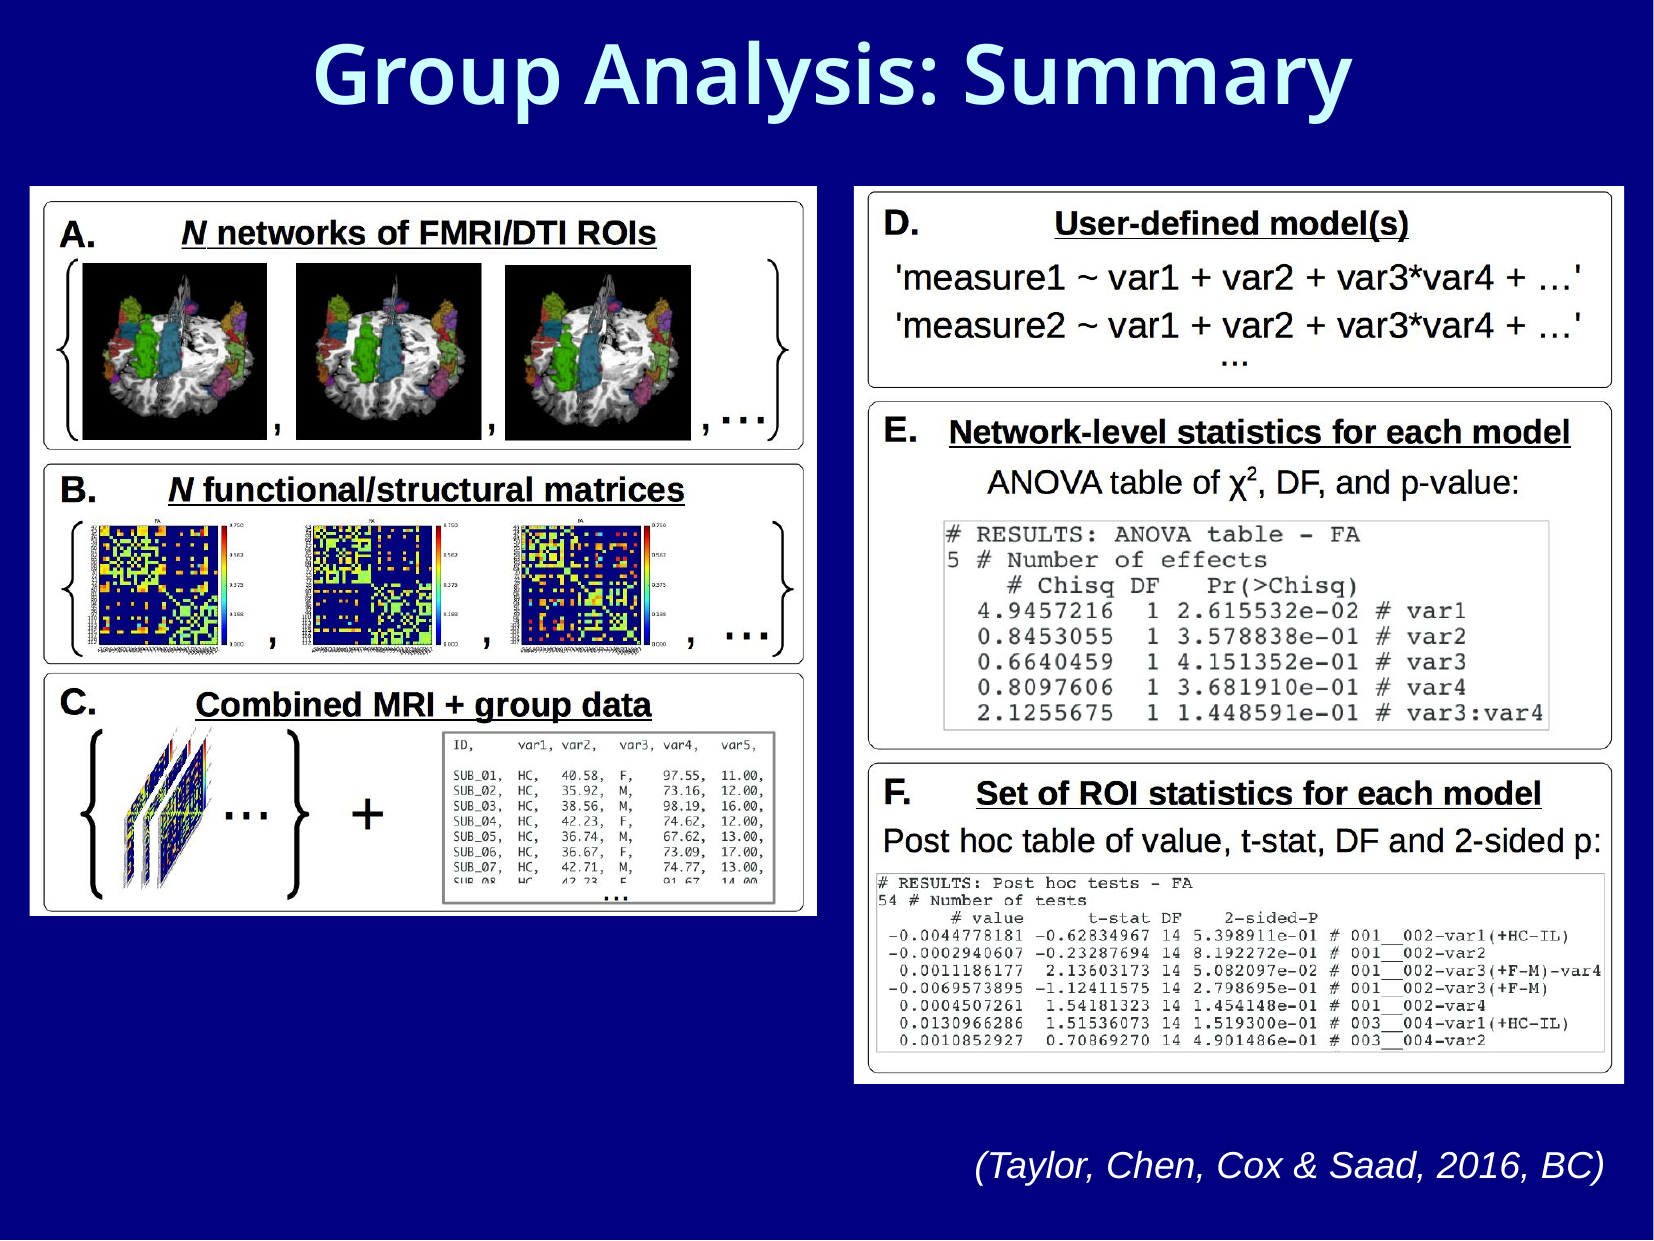

# Group Analysis: Summary
(Taylor, Chen, Cox & Saad, 2016, BC)